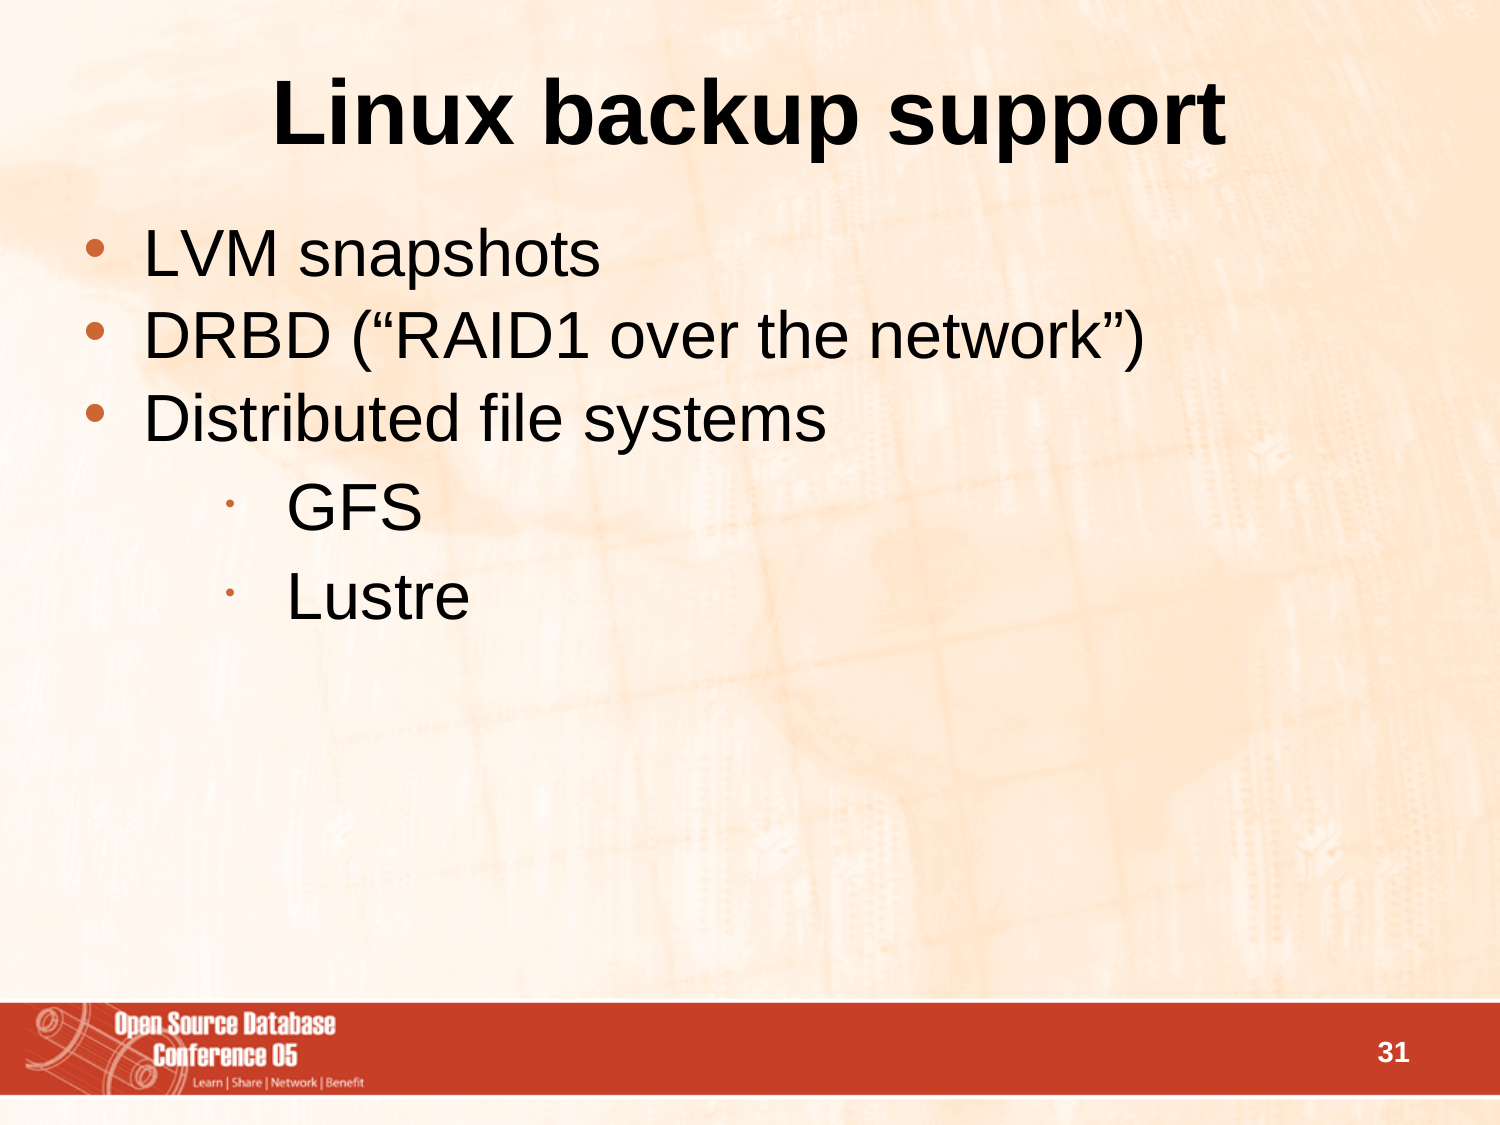

# Linux backup support
LVM snapshots
DRBD (“RAID1 over the network”)
Distributed file systems
GFS
Lustre
31